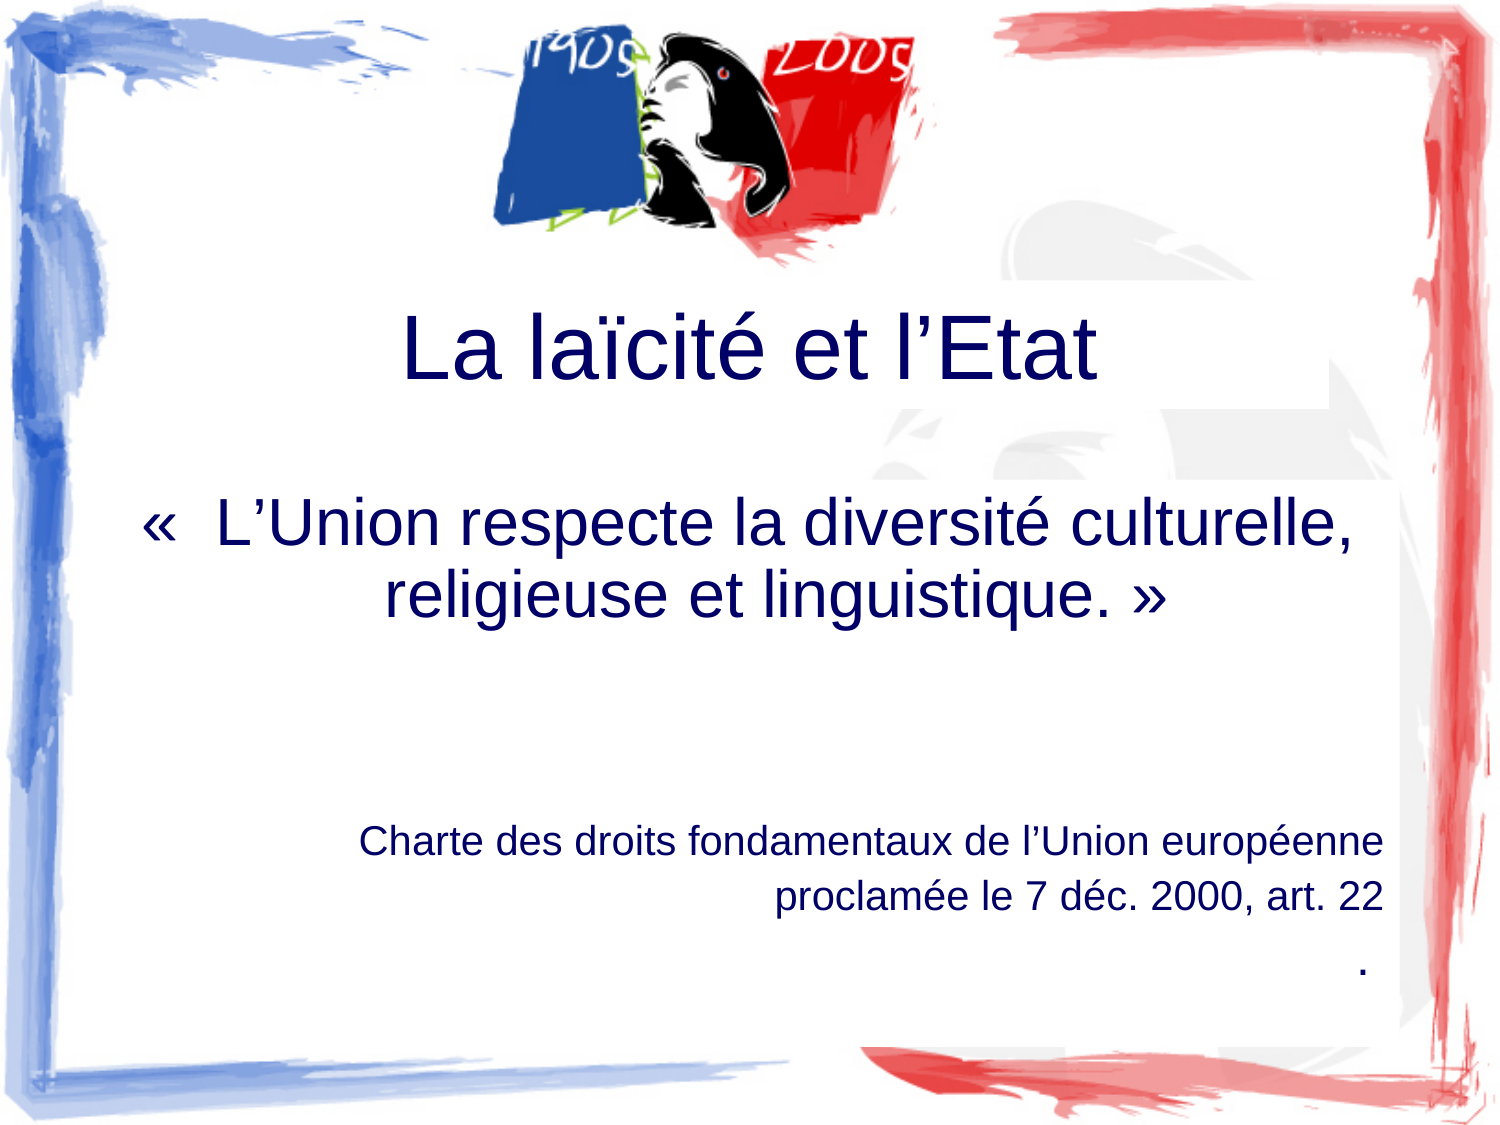

# La laïcité et l’Etat
«  L’Union respecte la diversité culturelle, religieuse et linguistique. »
Charte des droits fondamentaux de l’Union européenne
 proclamée le 7 déc. 2000, art. 22
.